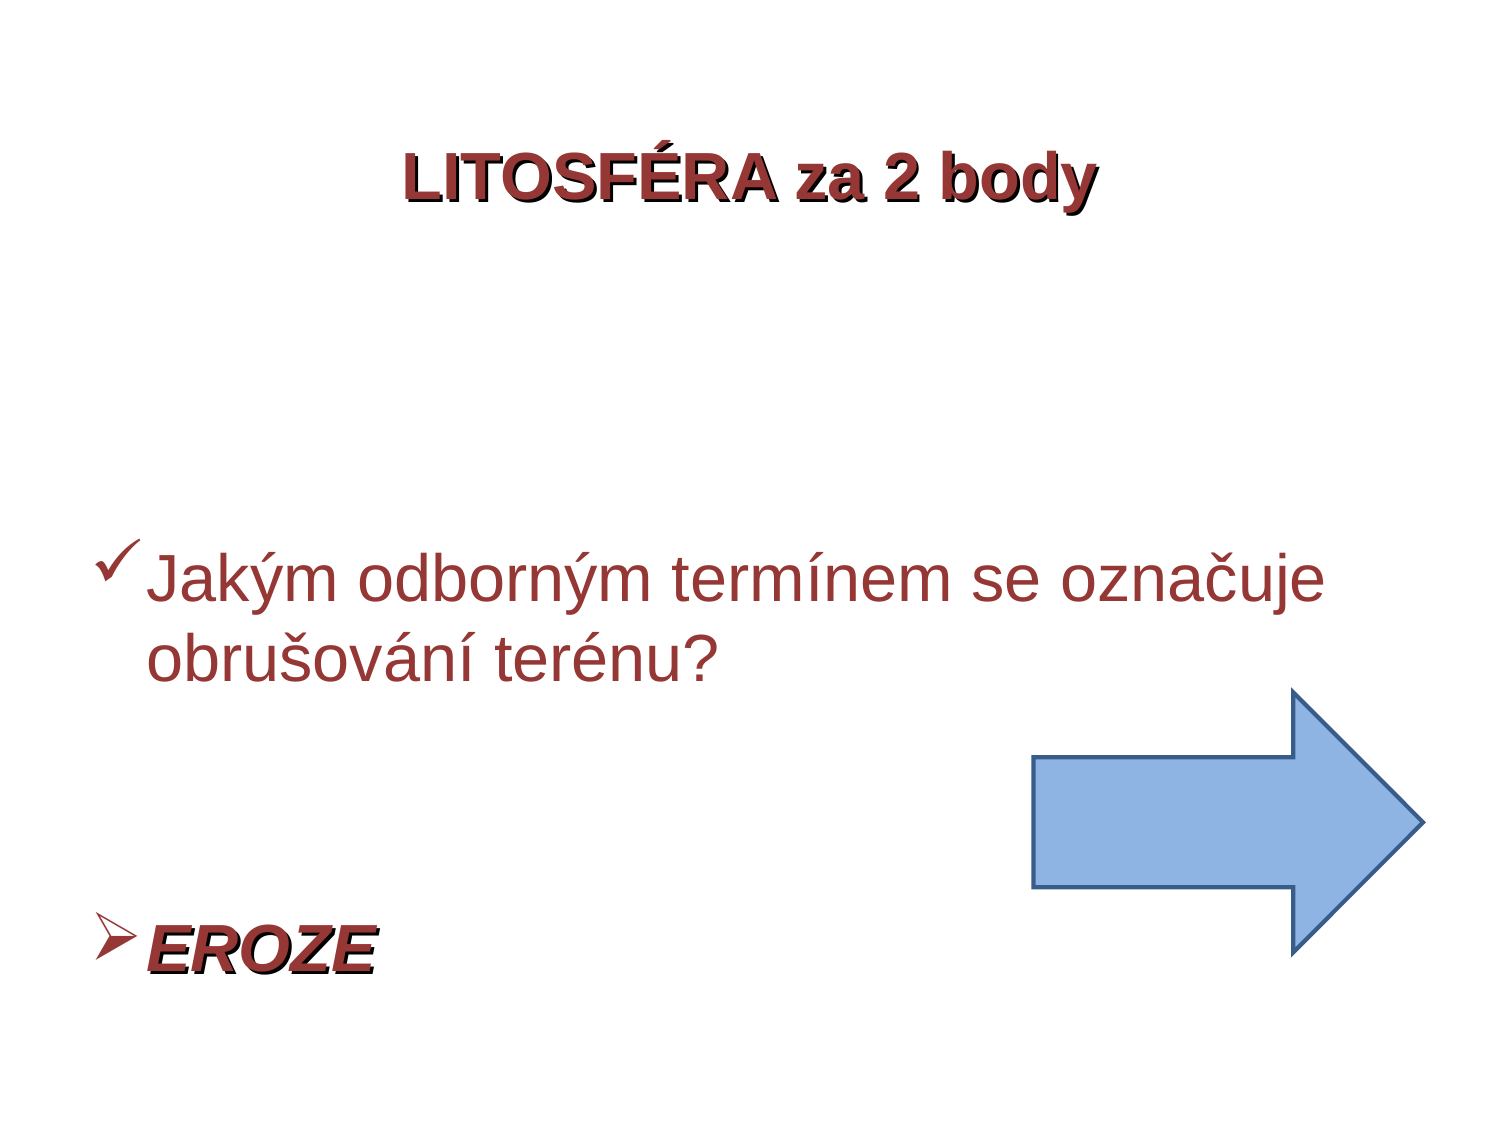

# LITOSFÉRA za 2 body
Jakým odborným termínem se označuje obrušování terénu?
EROZE